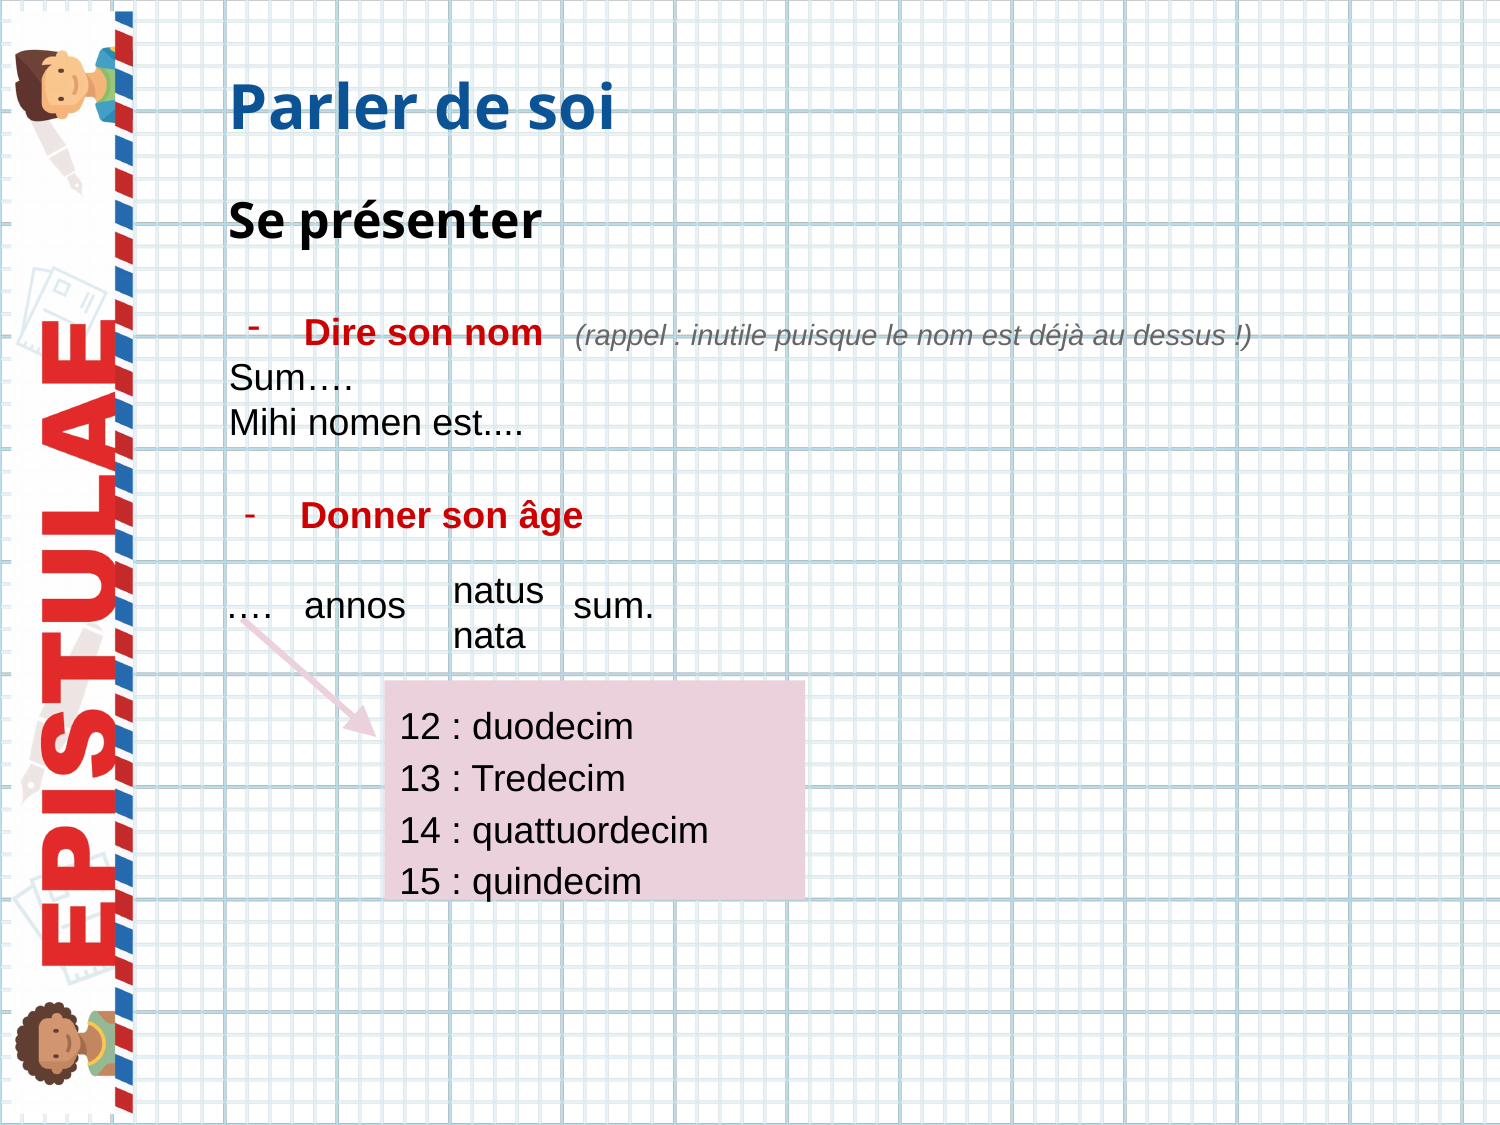

Parler de soi
Se présenter
Dire son nom (rappel : inutile puisque le nom est déjà au dessus !)
Sum….
Mihi nomen est....
Donner son âge
…. annos sum.
natus
nata
12 : duodecim
13 : Tredecim
14 : quattuordecim
15 : quindecim